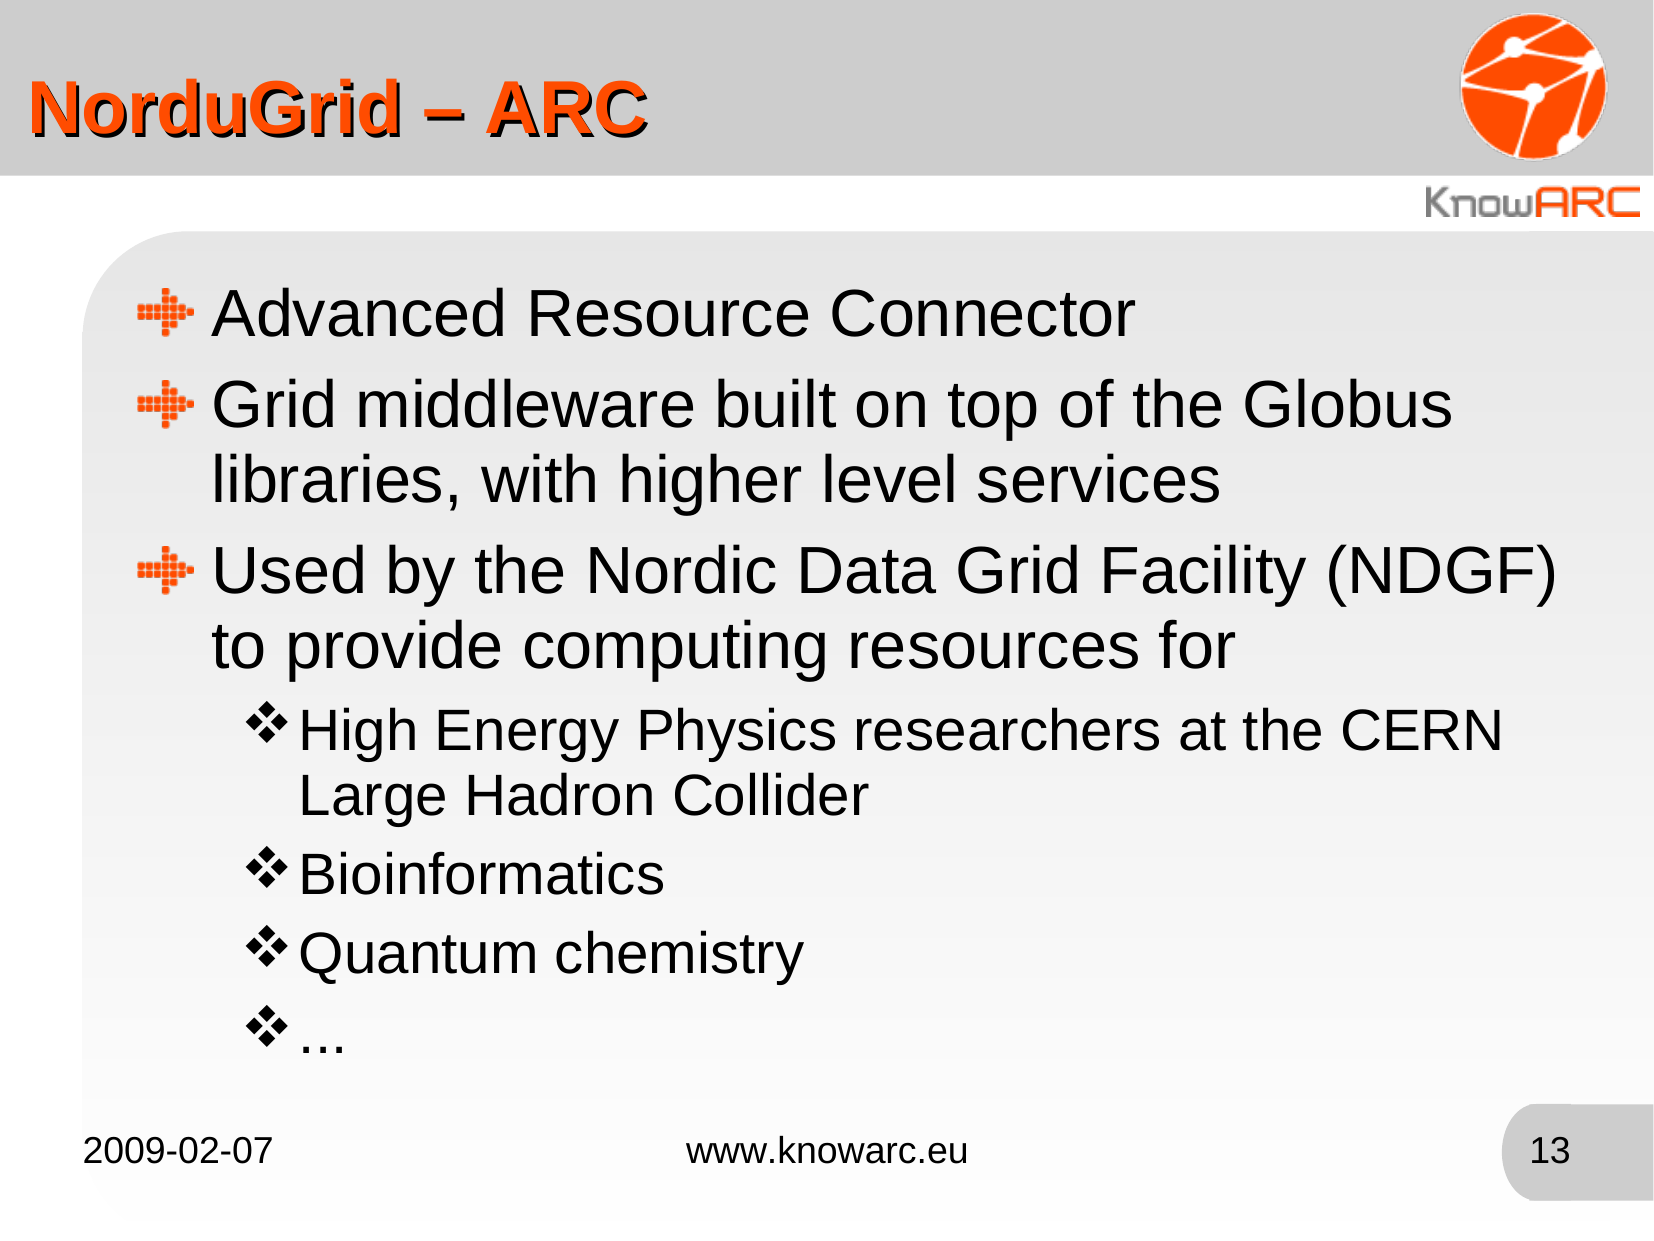

# NorduGrid – ARC
Advanced Resource Connector
Grid middleware built on top of the Globus libraries, with higher level services
Used by the Nordic Data Grid Facility (NDGF) to provide computing resources for
High Energy Physics researchers at the CERN Large Hadron Collider
Bioinformatics
Quantum chemistry
...
2009-02-07
www.knowarc.eu
13